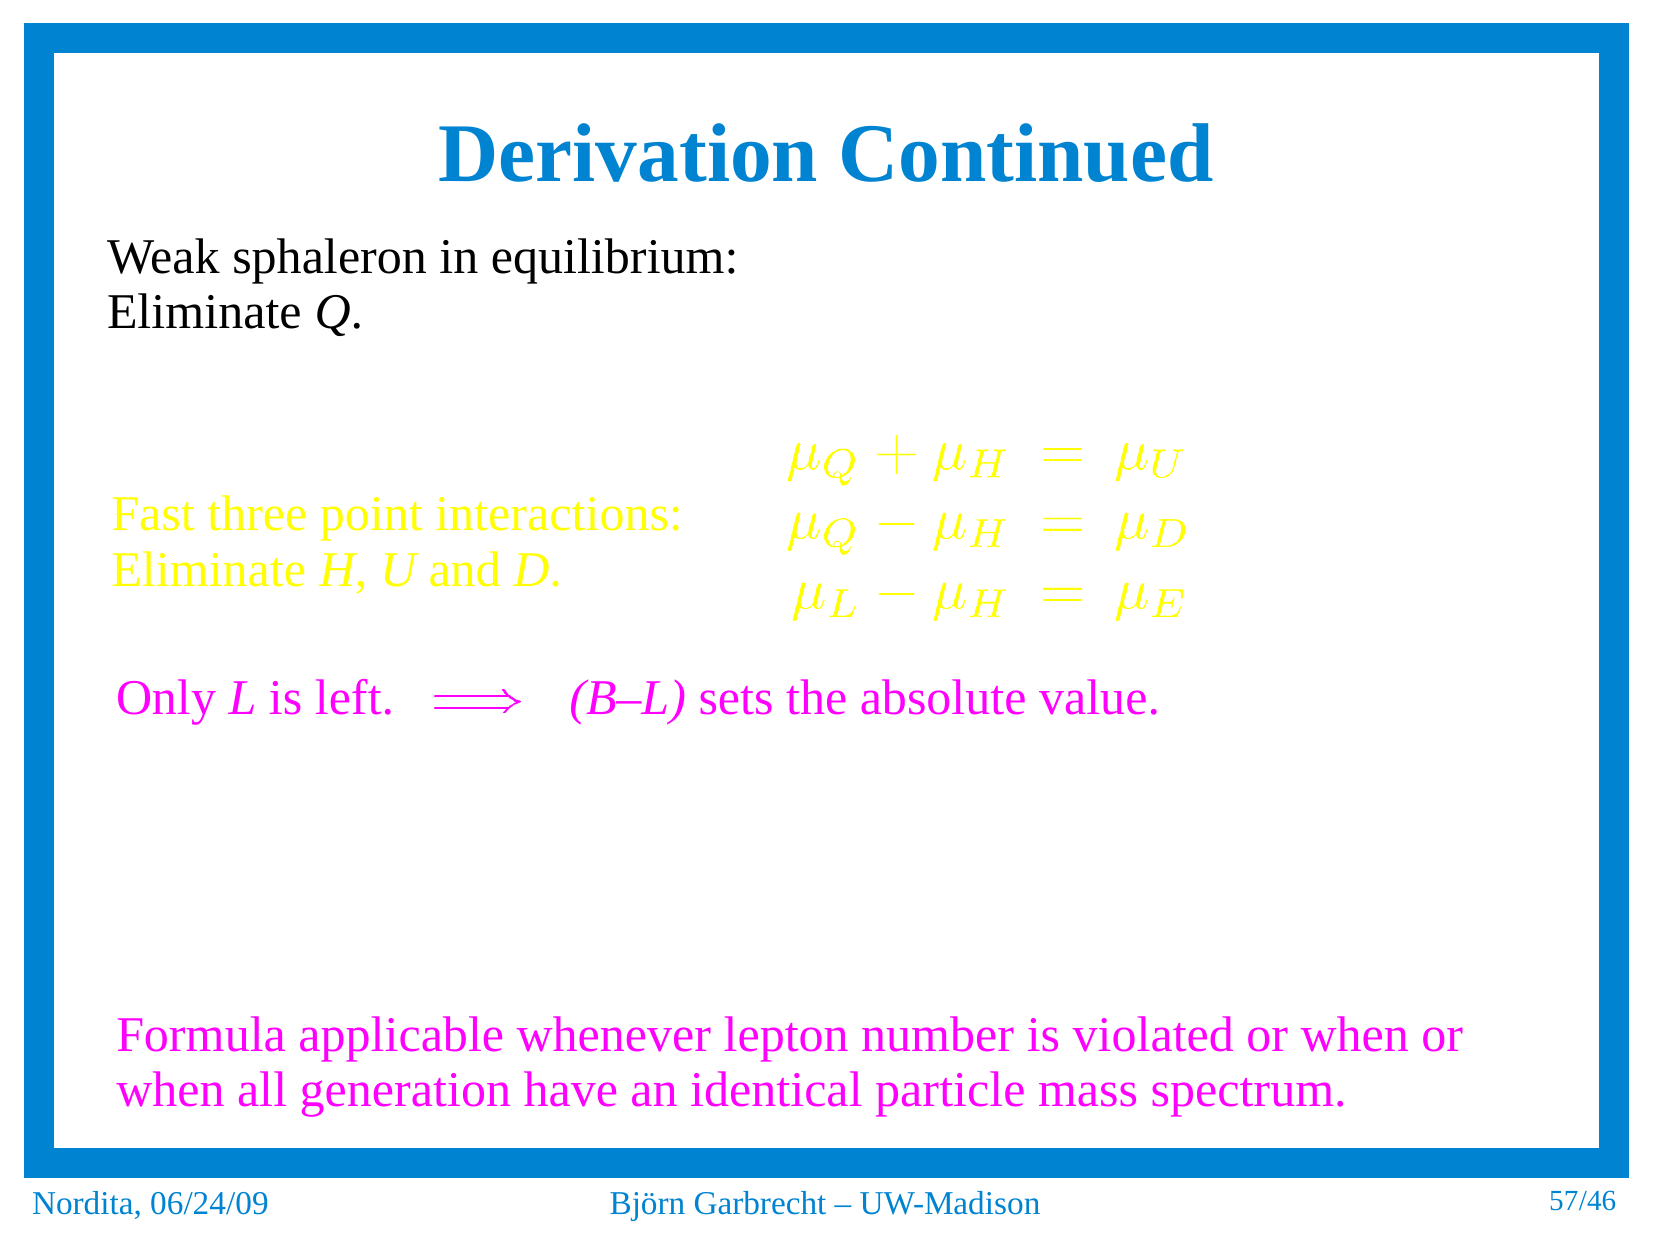

# Derivation Continued
Weak sphaleron in equilibrium:
Eliminate Q.
Fast three point interactions:
Eliminate H, U and D.
Only L is left. (B–L) sets the absolute value.
Formula applicable whenever lepton number is violated or when or when all generation have an identical particle mass spectrum.
Björn Garbrecht – UW-Madison
57